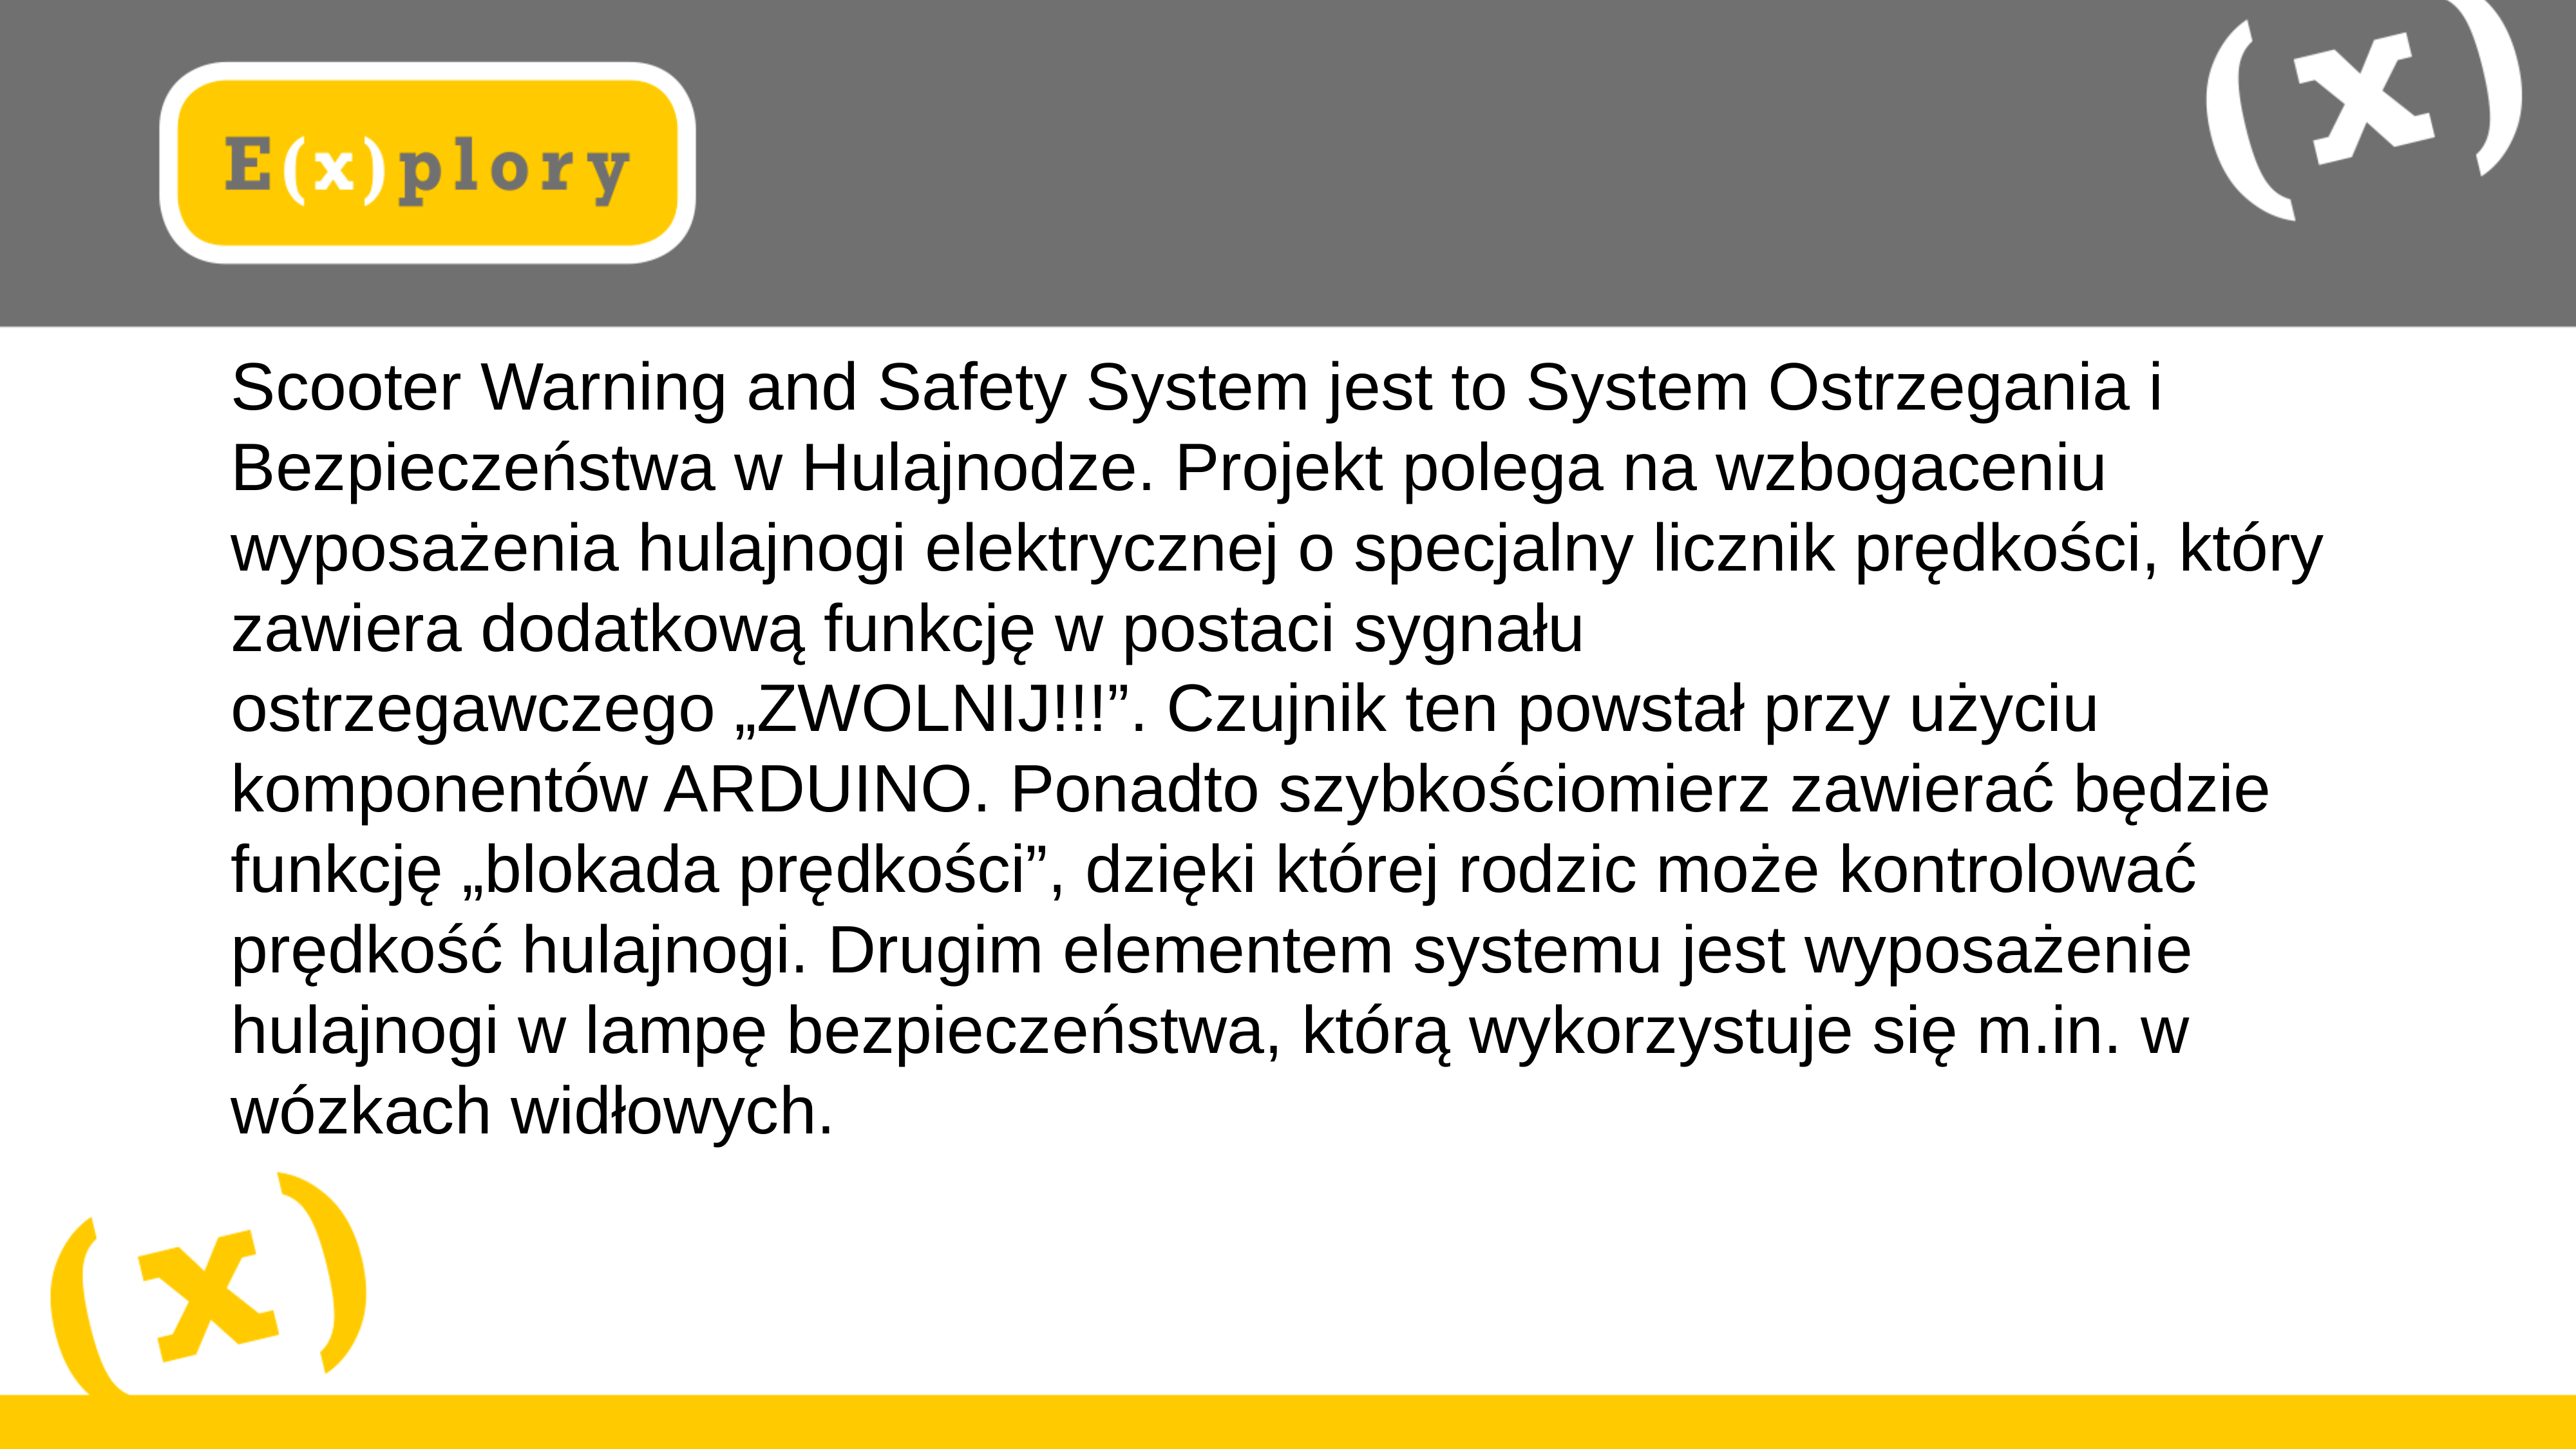

Scooter Warning and Safety System jest to System Ostrzegania i Bezpieczeństwa w Hulajnodze. Projekt polega na wzbogaceniu
wyposażenia hulajnogi elektrycznej o specjalny licznik prędkości, który zawiera dodatkową funkcję w postaci sygnału
ostrzegawczego „ZWOLNIJ!!!”. Czujnik ten powstał przy użyciu komponentów ARDUINO. Ponadto szybkościomierz zawierać będzie
funkcję „blokada prędkości”, dzięki której rodzic może kontrolować prędkość hulajnogi. Drugim elementem systemu jest wyposażenie
hulajnogi w lampę bezpieczeństwa, którą wykorzystuje się m.in. w wózkach widłowych.